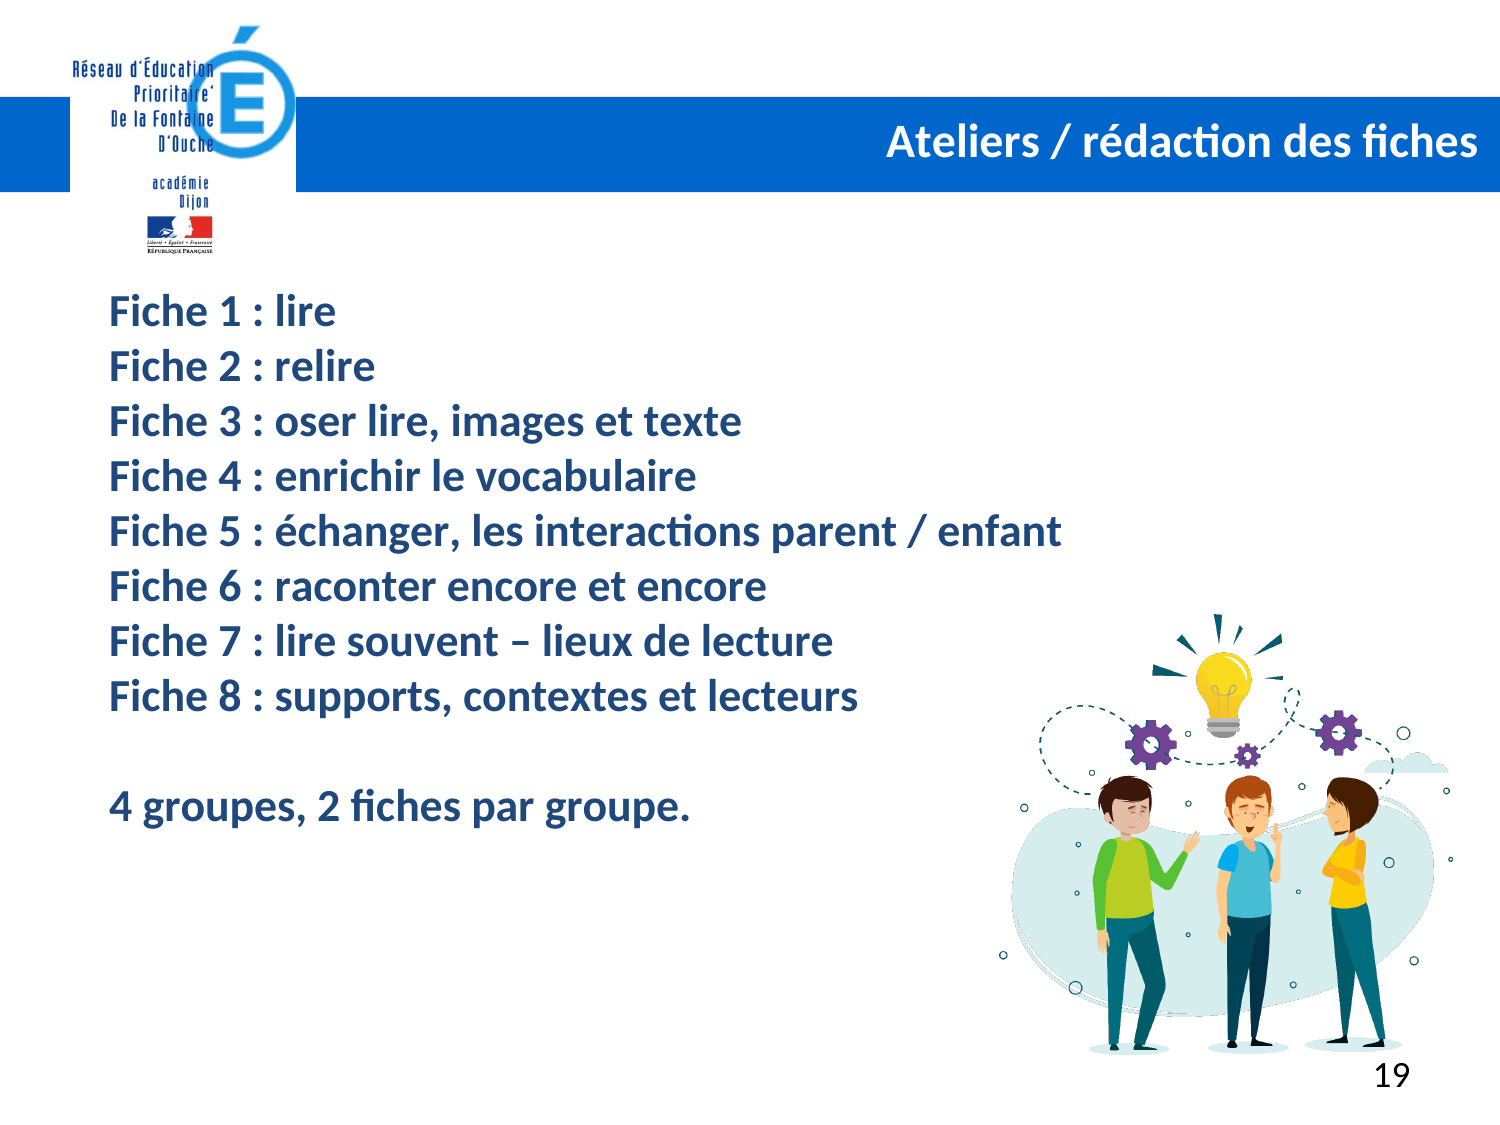

Ateliers / rédaction des fiches
Fiche 1 : lire
Fiche 2 : relire
Fiche 3 : oser lire, images et texte
Fiche 4 : enrichir le vocabulaire
Fiche 5 : échanger, les interactions parent / enfant
Fiche 6 : raconter encore et encore
Fiche 7 : lire souvent – lieux de lecture
Fiche 8 : supports, contextes et lecteurs
4 groupes, 2 fiches par groupe.